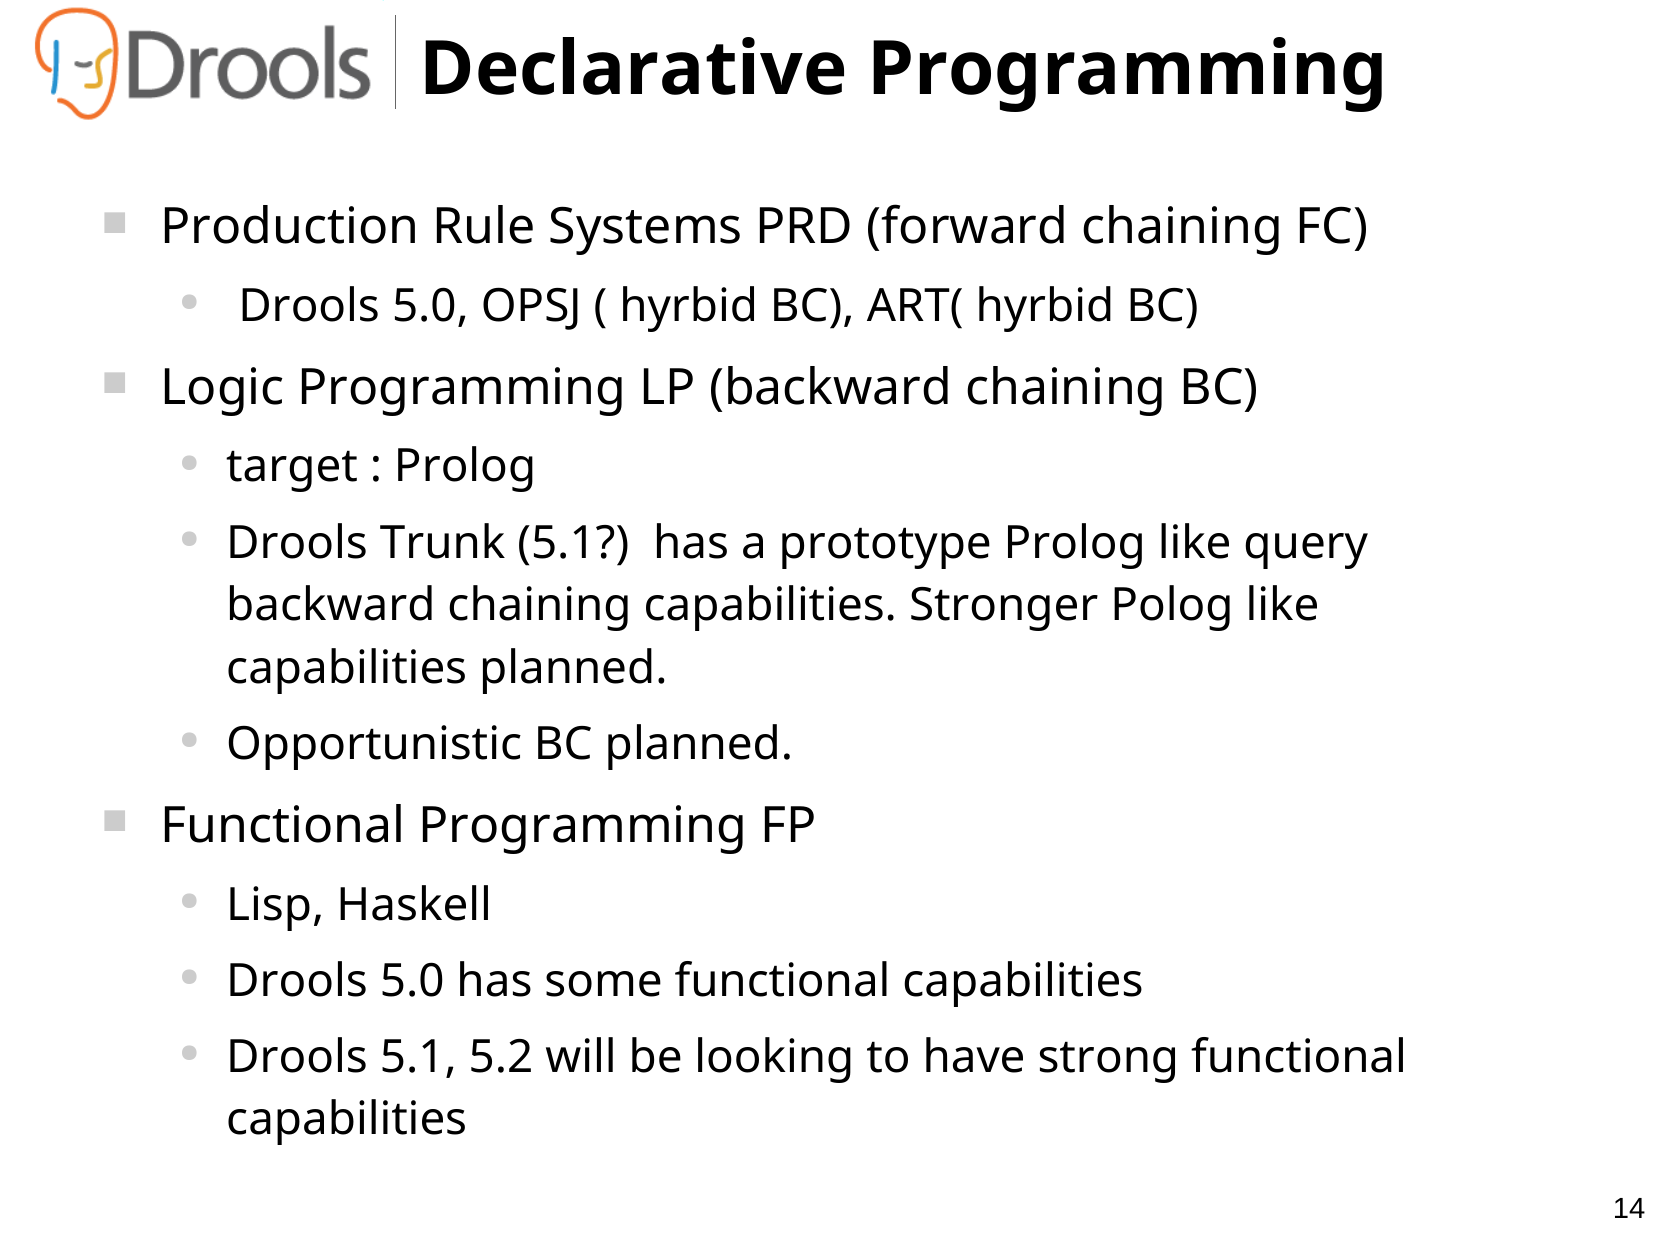

# Declarative Programming
Production Rule Systems PRD (forward chaining FC)
 Drools 5.0, OPSJ ( hyrbid BC), ART( hyrbid BC)
Logic Programming LP (backward chaining BC)
target : Prolog
Drools Trunk (5.1?) has a prototype Prolog like query backward chaining capabilities. Stronger Polog like capabilities planned.
Opportunistic BC planned.
Functional Programming FP
Lisp, Haskell
Drools 5.0 has some functional capabilities
Drools 5.1, 5.2 will be looking to have strong functional capabilities